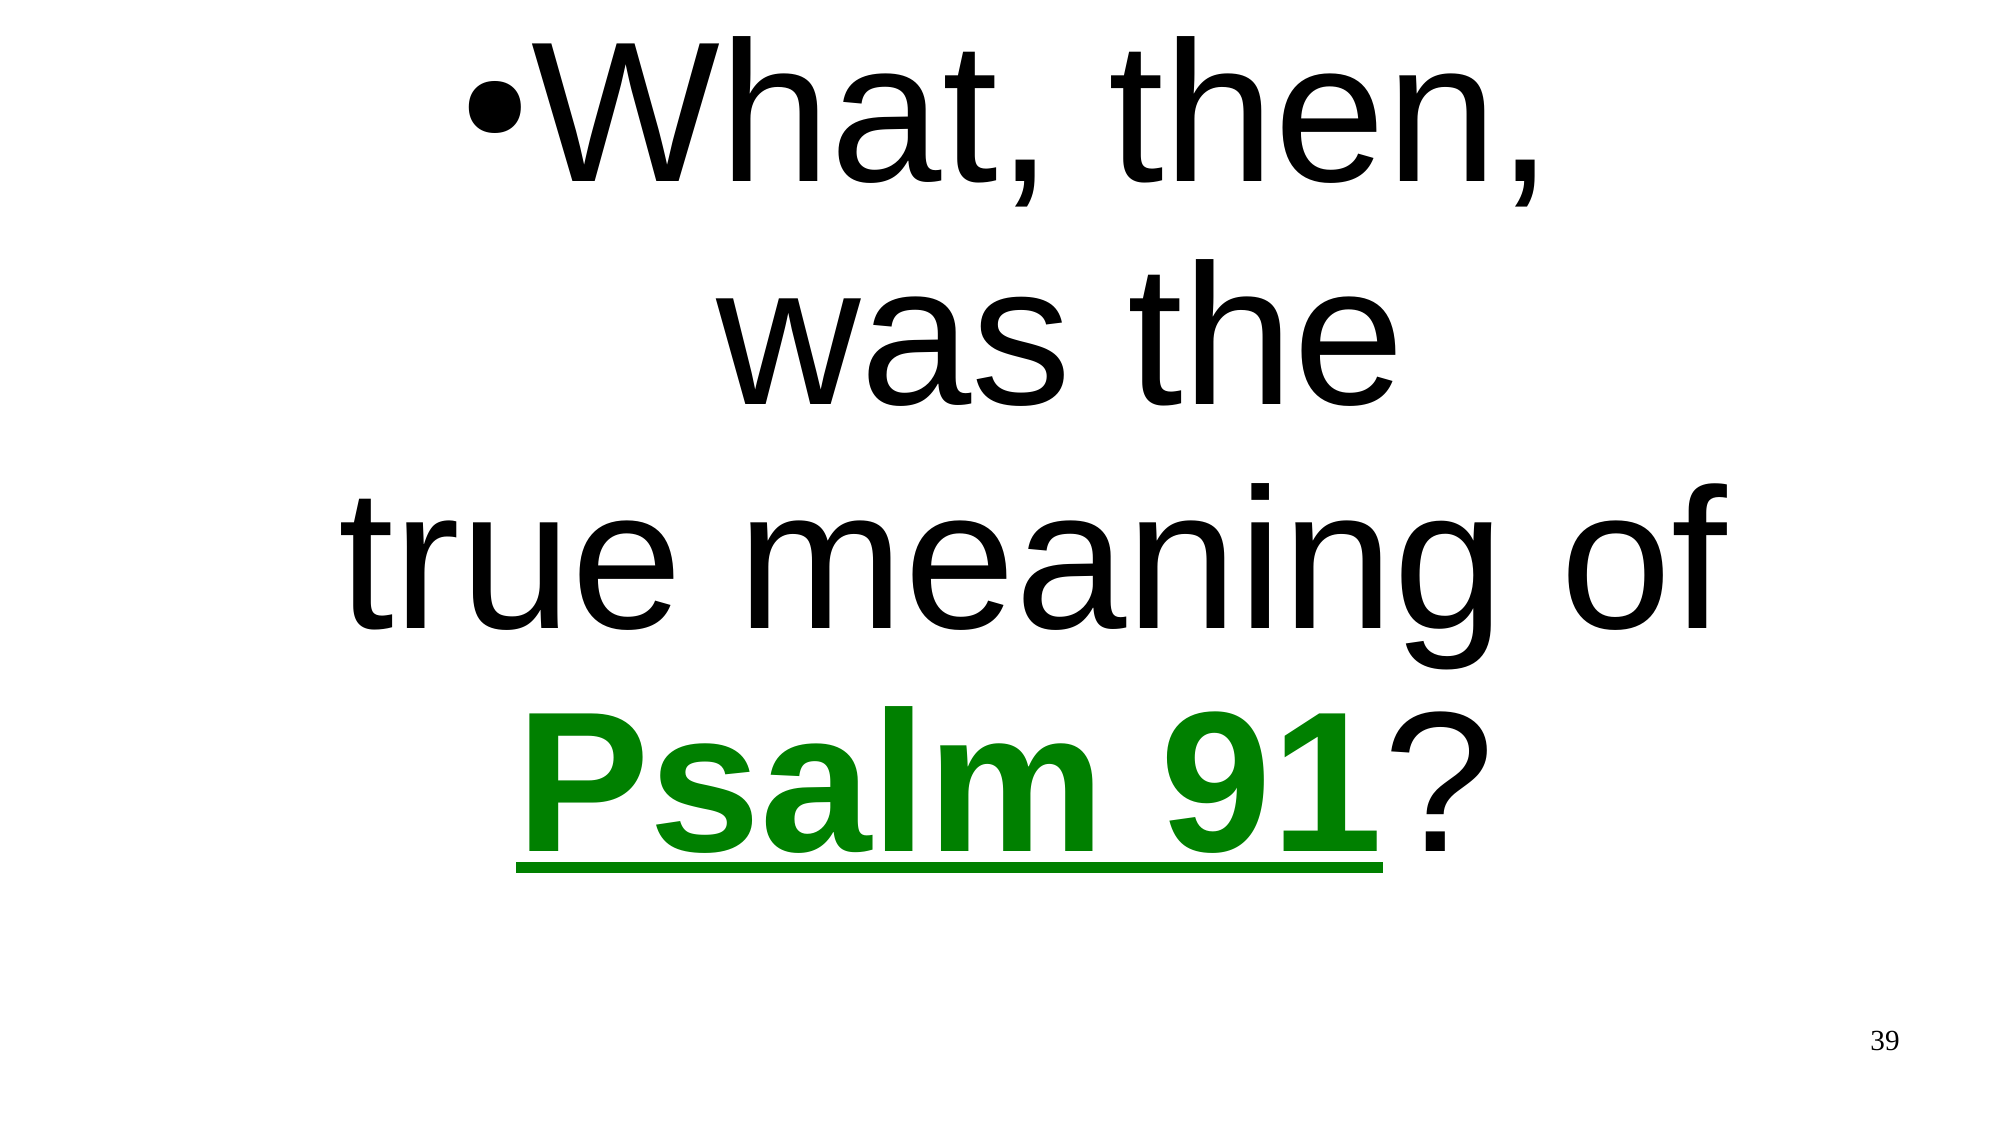

# What, then, was the true meaning of  Psalm 91?
39